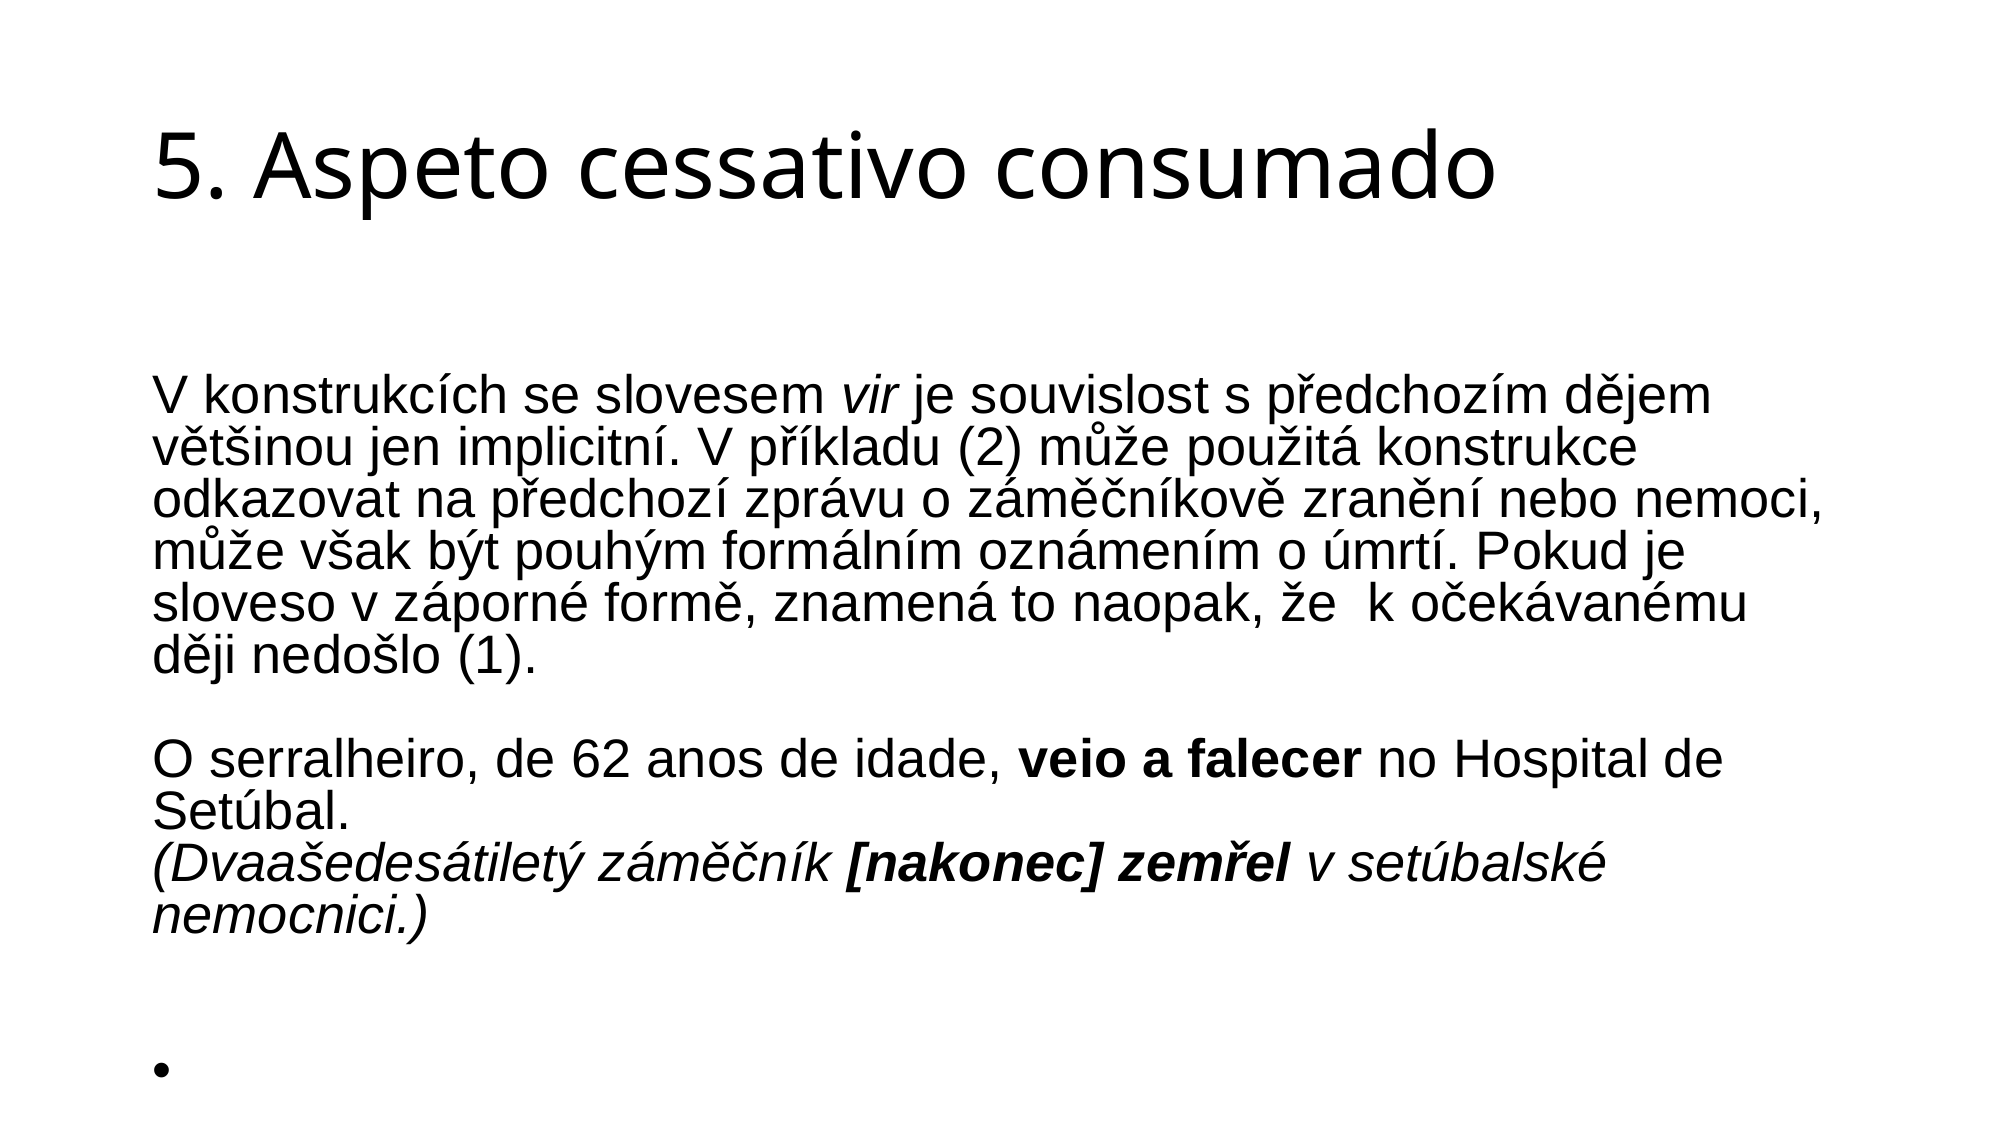

# 5. Aspeto cessativo consumado
V konstrukcích se slovesem vir je souvislost s předchozím dějem většinou jen implicitní. V příkladu (2) může použitá konstrukce odkazovat na předchozí zprávu o záměčníkově zranění nebo nemoci, může však být pouhým formálním oznámením o úmrtí. Pokud je sloveso v záporné formě, znamená to naopak, že k očekávanému ději nedošlo (1).
O serralheiro, de 62 anos de idade, veio a falecer no Hospital de Setúbal.
(Dvaašedesátiletý záměčník [nakonec] zemřel v setúbalské nemocnici.)